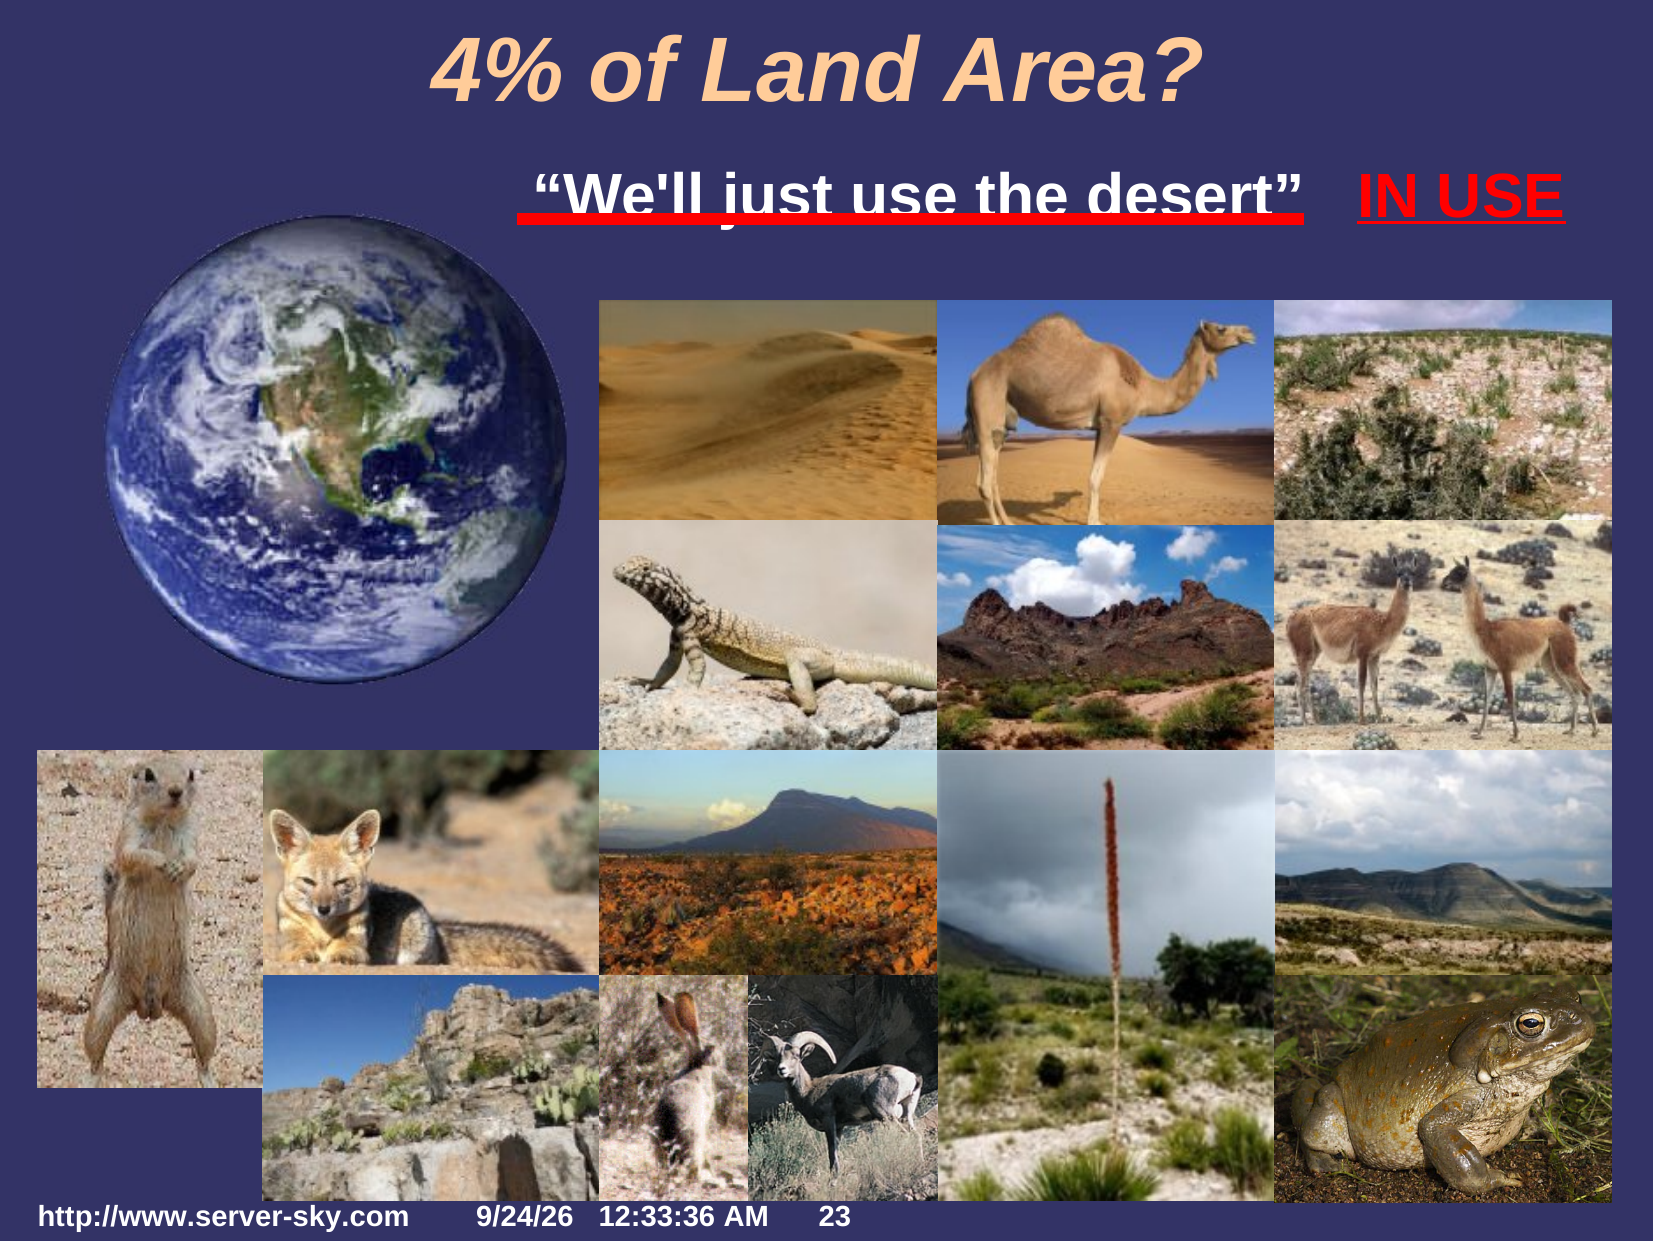

# 4% of Land Area?
“We'll just use the desert” IN USE